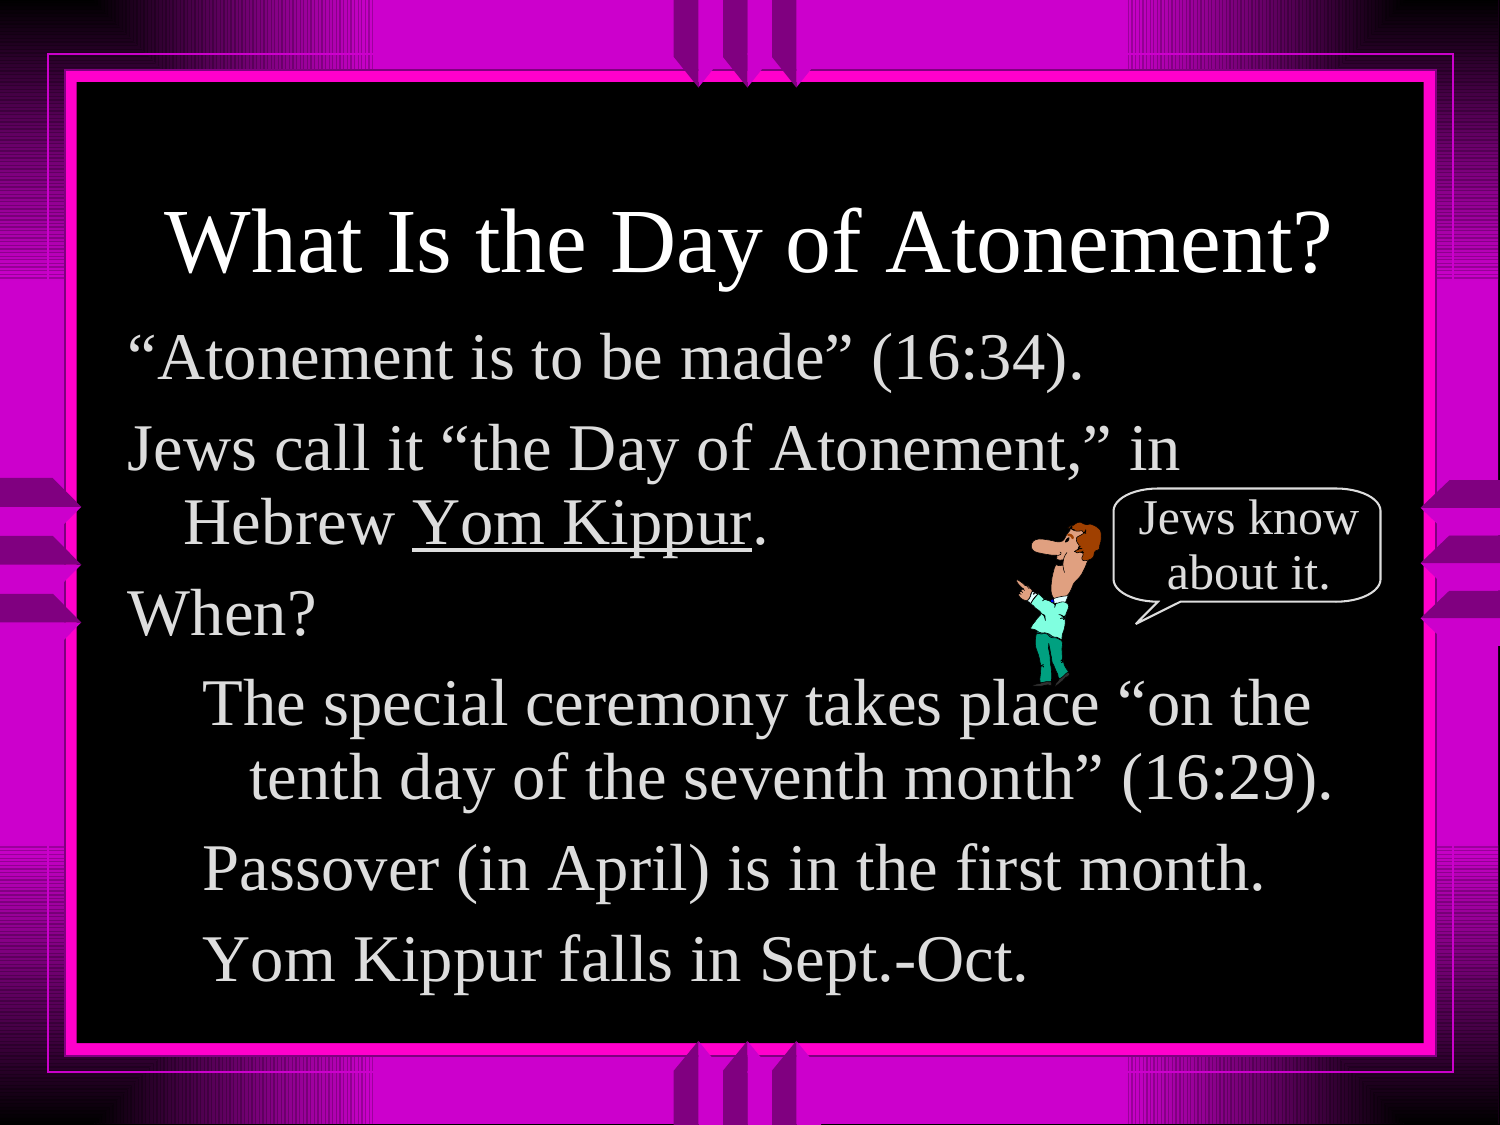

# What Is the Day of Atonement?
“Atonement is to be made” (16:34).
Jews call it “the Day of Atonement,” in Hebrew Yom Kippur.
When?
The special ceremony takes place “on the tenth day of the seventh month” (16:29).
Passover (in April) is in the first month.
Yom Kippur falls in Sept.-Oct.
Jews know
about it.